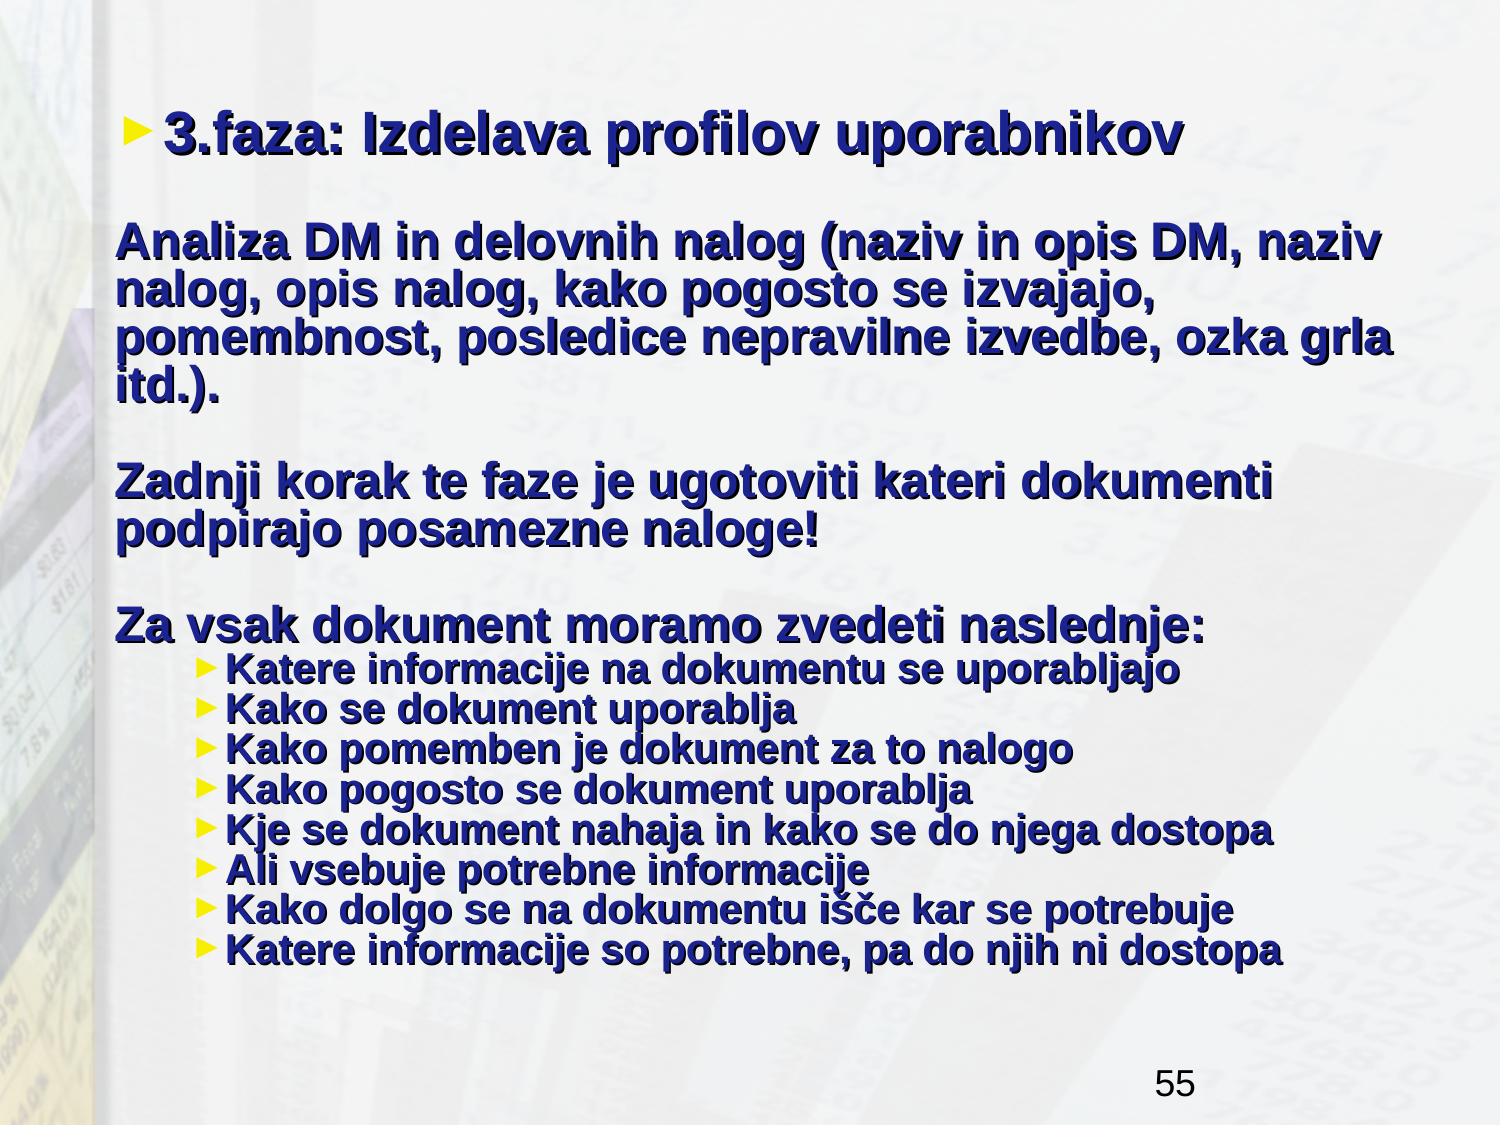

# 3.faza: Izdelava profilov uporabnikov
Analiza DM in delovnih nalog (naziv in opis DM, naziv nalog, opis nalog, kako pogosto se izvajajo, pomembnost, posledice nepravilne izvedbe, ozka grla itd.).
Zadnji korak te faze je ugotoviti kateri dokumenti podpirajo posamezne naloge!
Za vsak dokument moramo zvedeti naslednje:
Katere informacije na dokumentu se uporabljajo
Kako se dokument uporablja
Kako pomemben je dokument za to nalogo
Kako pogosto se dokument uporablja
Kje se dokument nahaja in kako se do njega dostopa
Ali vsebuje potrebne informacije
Kako dolgo se na dokumentu išče kar se potrebuje
Katere informacije so potrebne, pa do njih ni dostopa
55